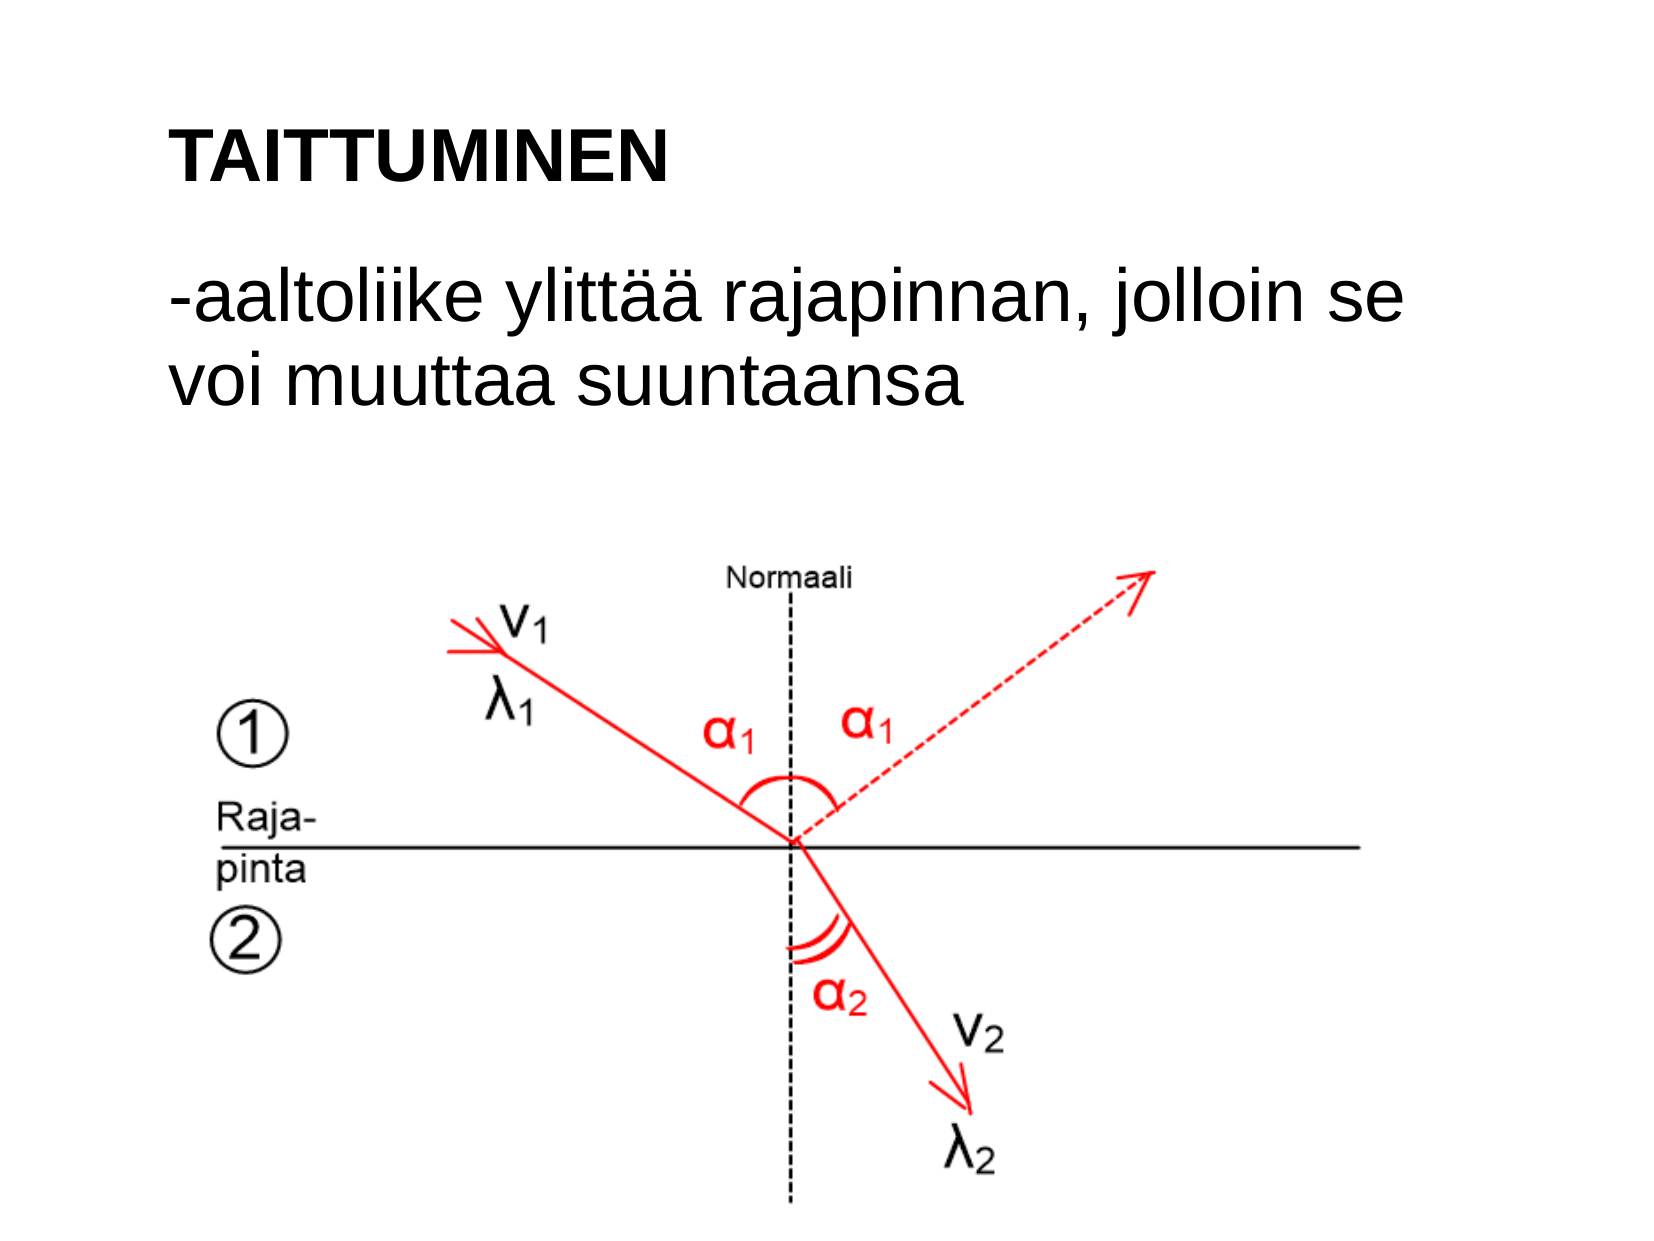

TAITTUMINEN
-aaltoliike ylittää rajapinnan, jolloin se voi muuttaa suuntaansa